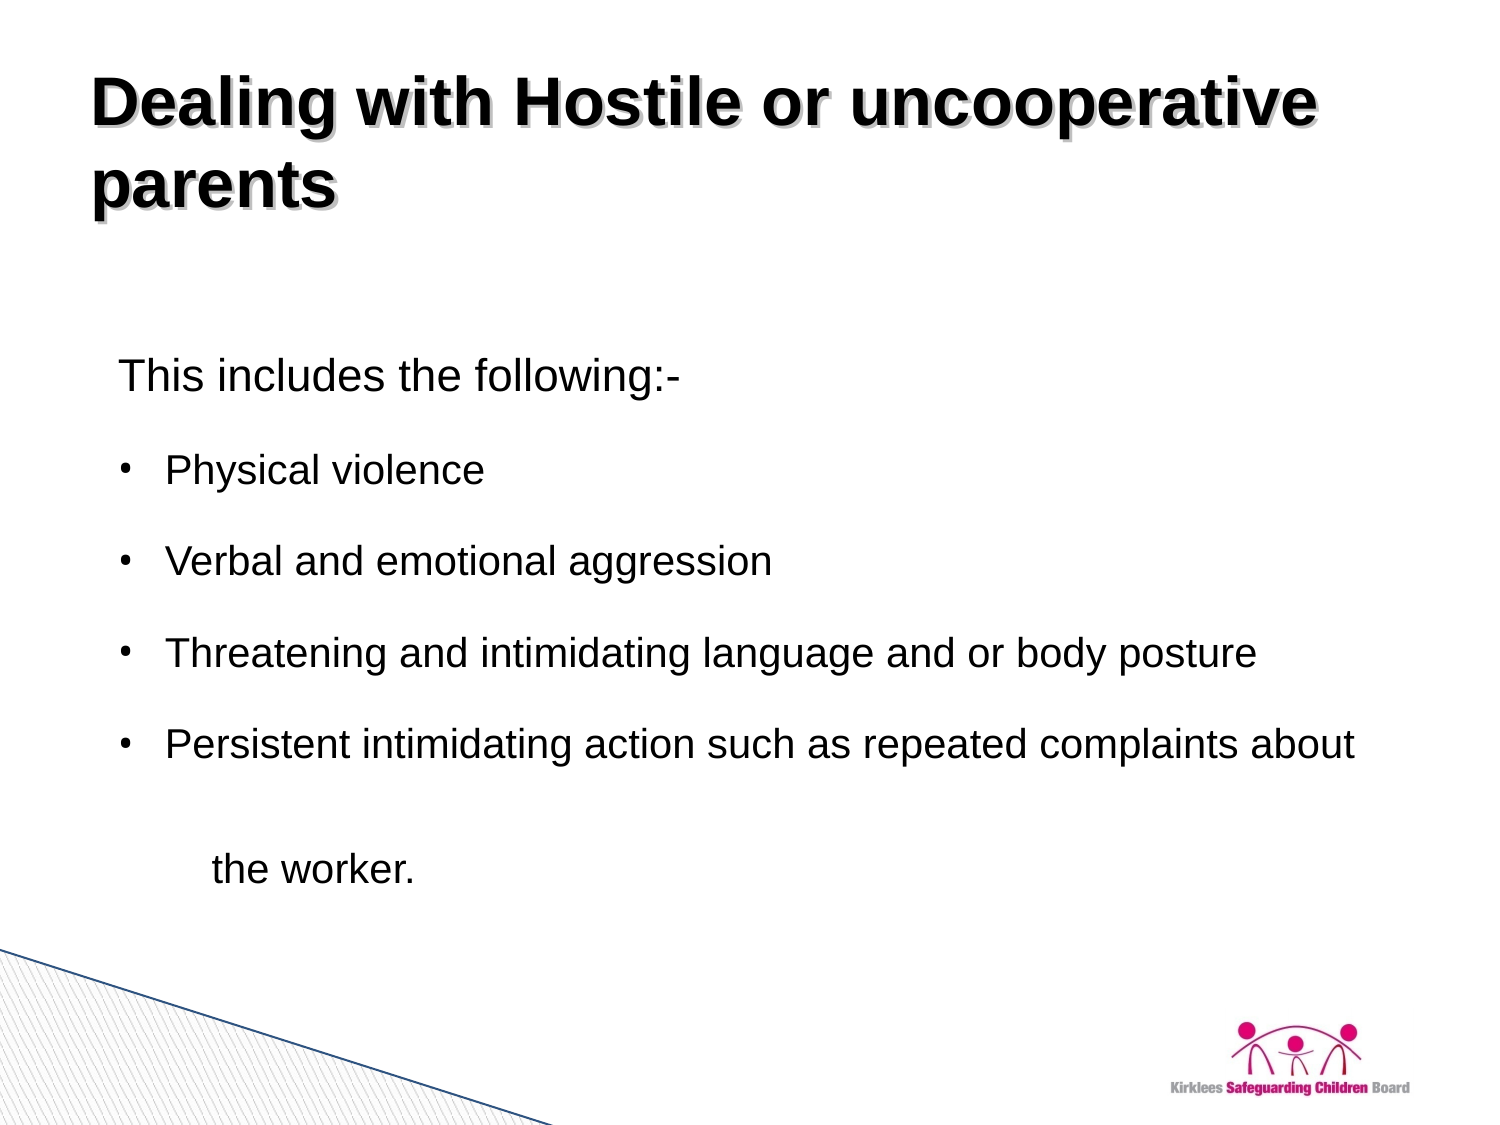

# Dealing with Hostile or uncooperative parents
This includes the following:-
Physical violence
Verbal and emotional aggression
Threatening and intimidating language and or body posture
Persistent intimidating action such as repeated complaints about the worker.